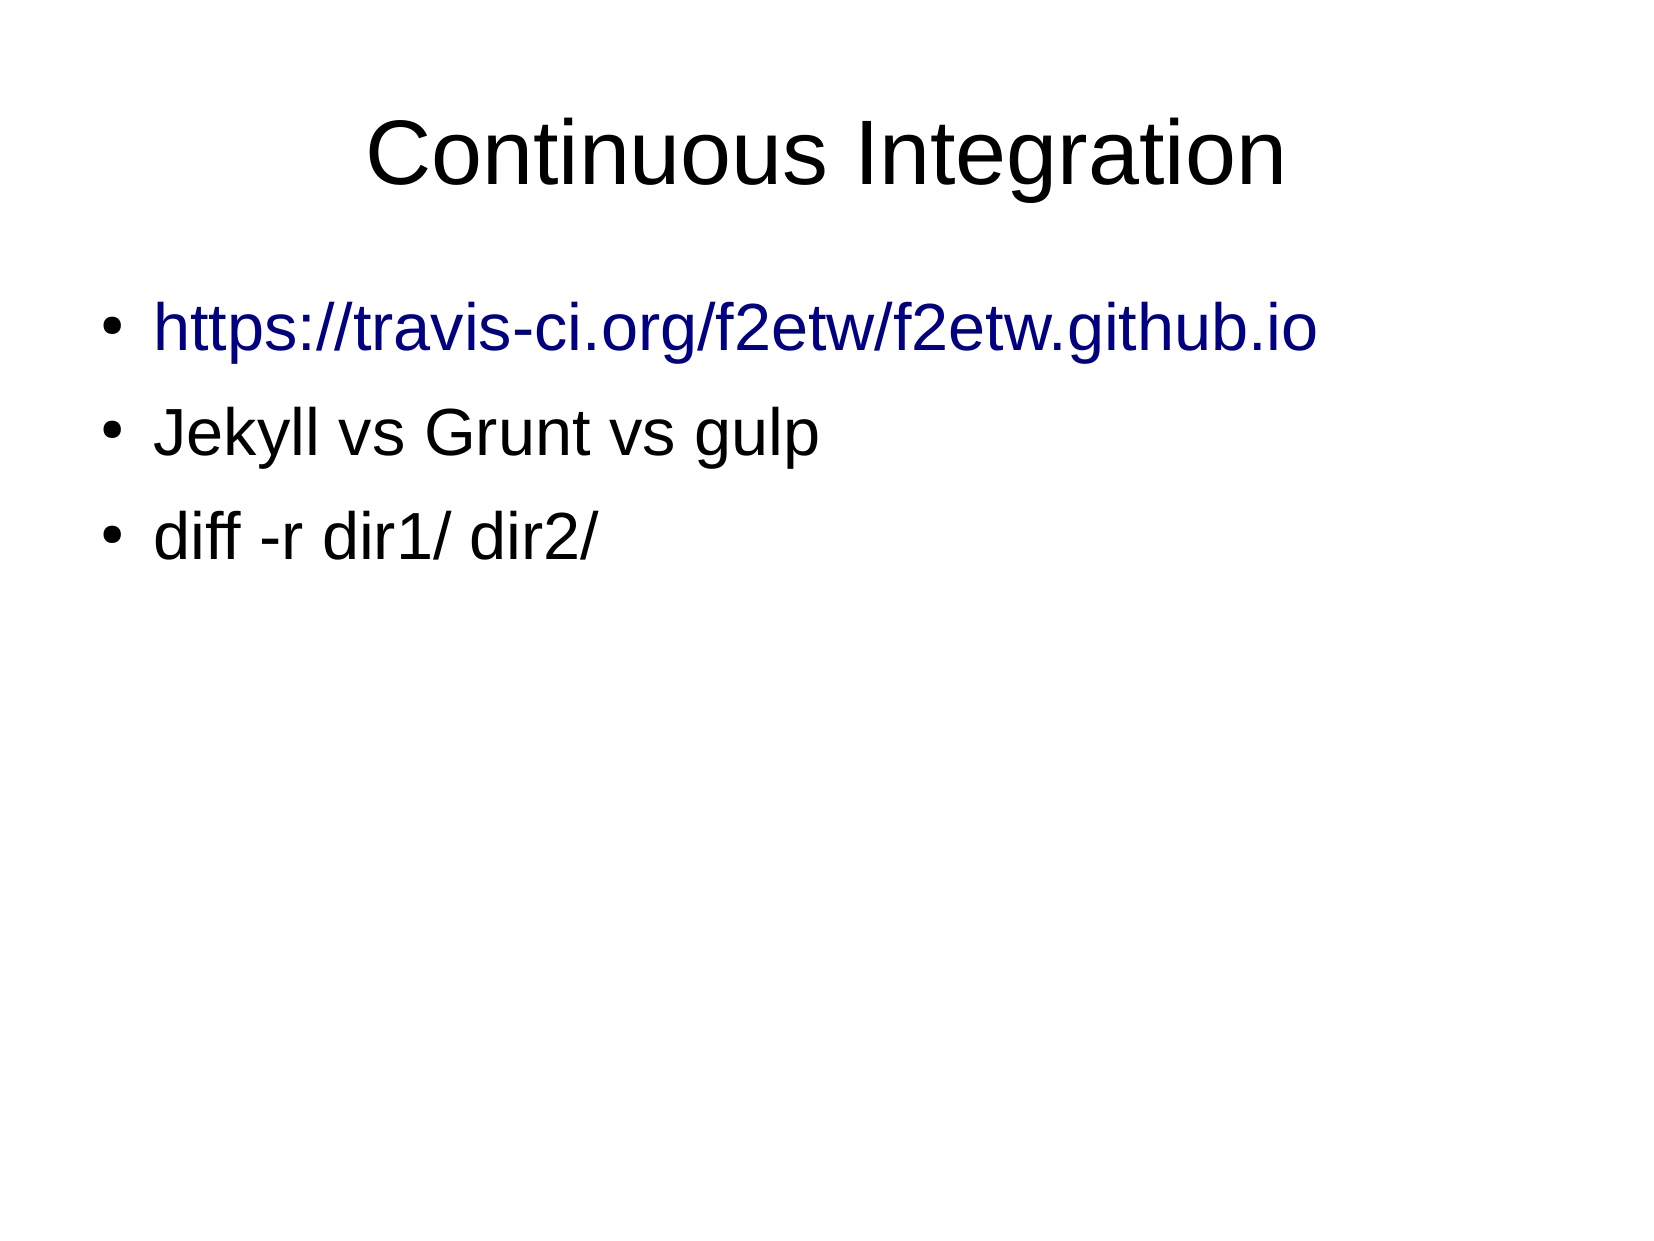

# Continuous Integration
https://travis-ci.org/f2etw/f2etw.github.io
Jekyll vs Grunt vs gulp
diff -r dir1/ dir2/